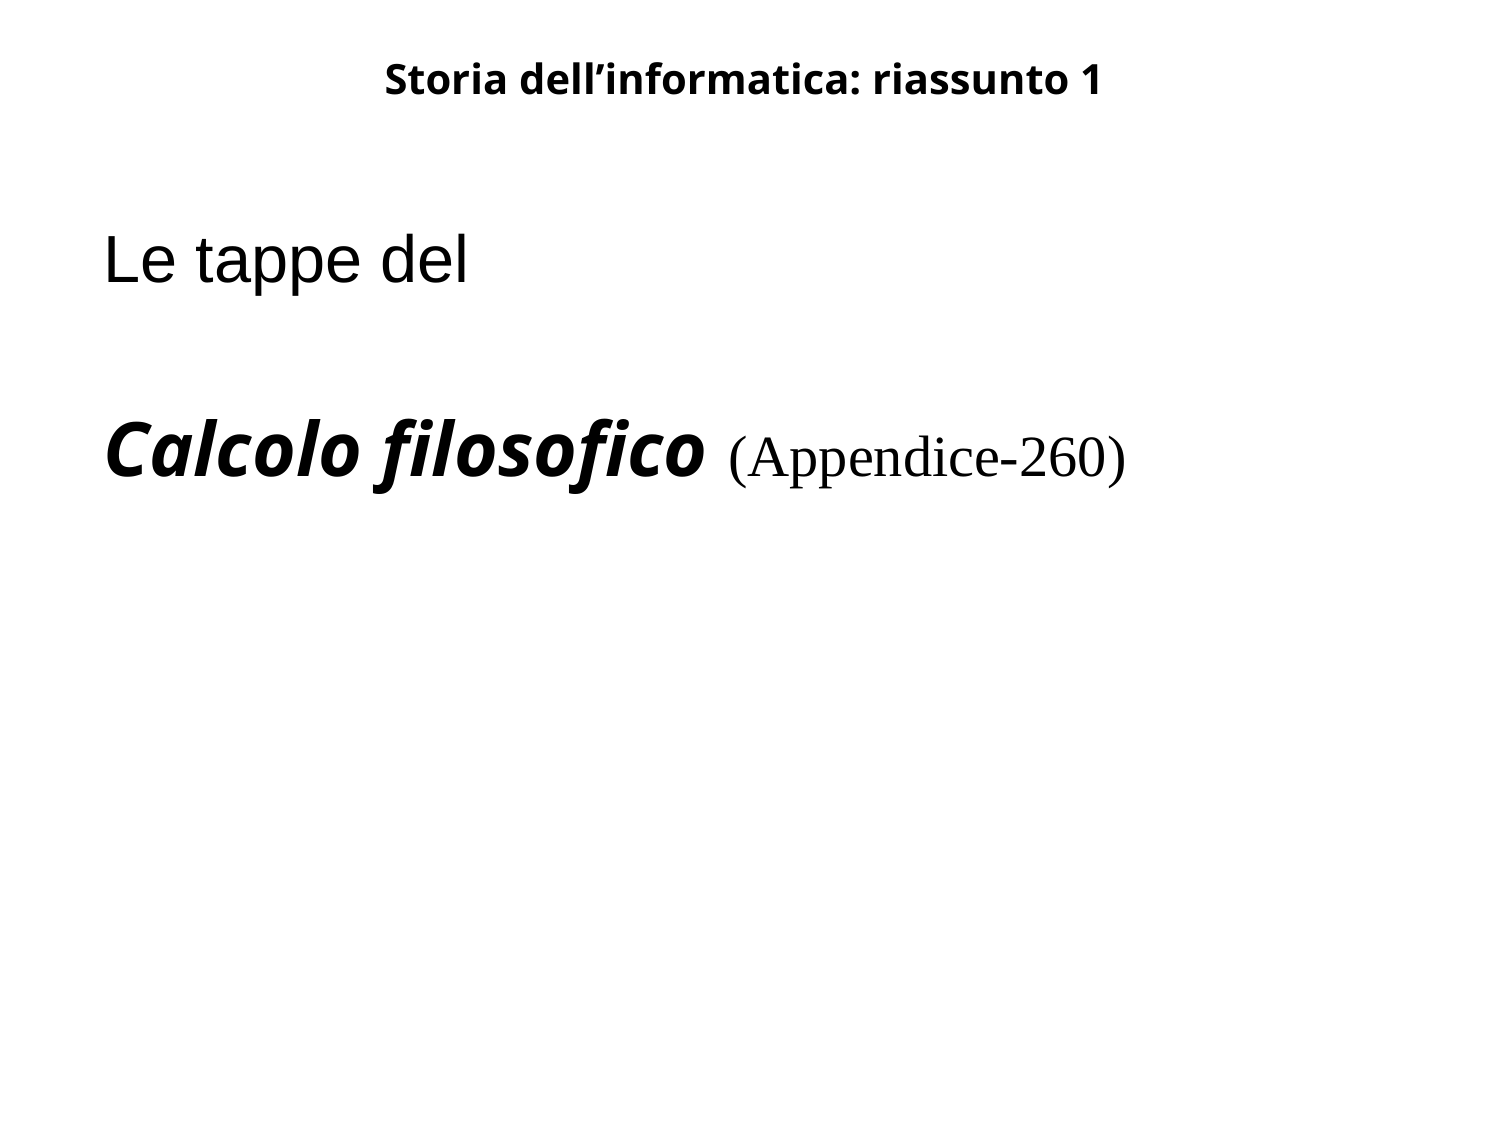

# Storia dell’informatica: riassunto 1
Le tappe del
Calcolo filosofico (Appendice-260)